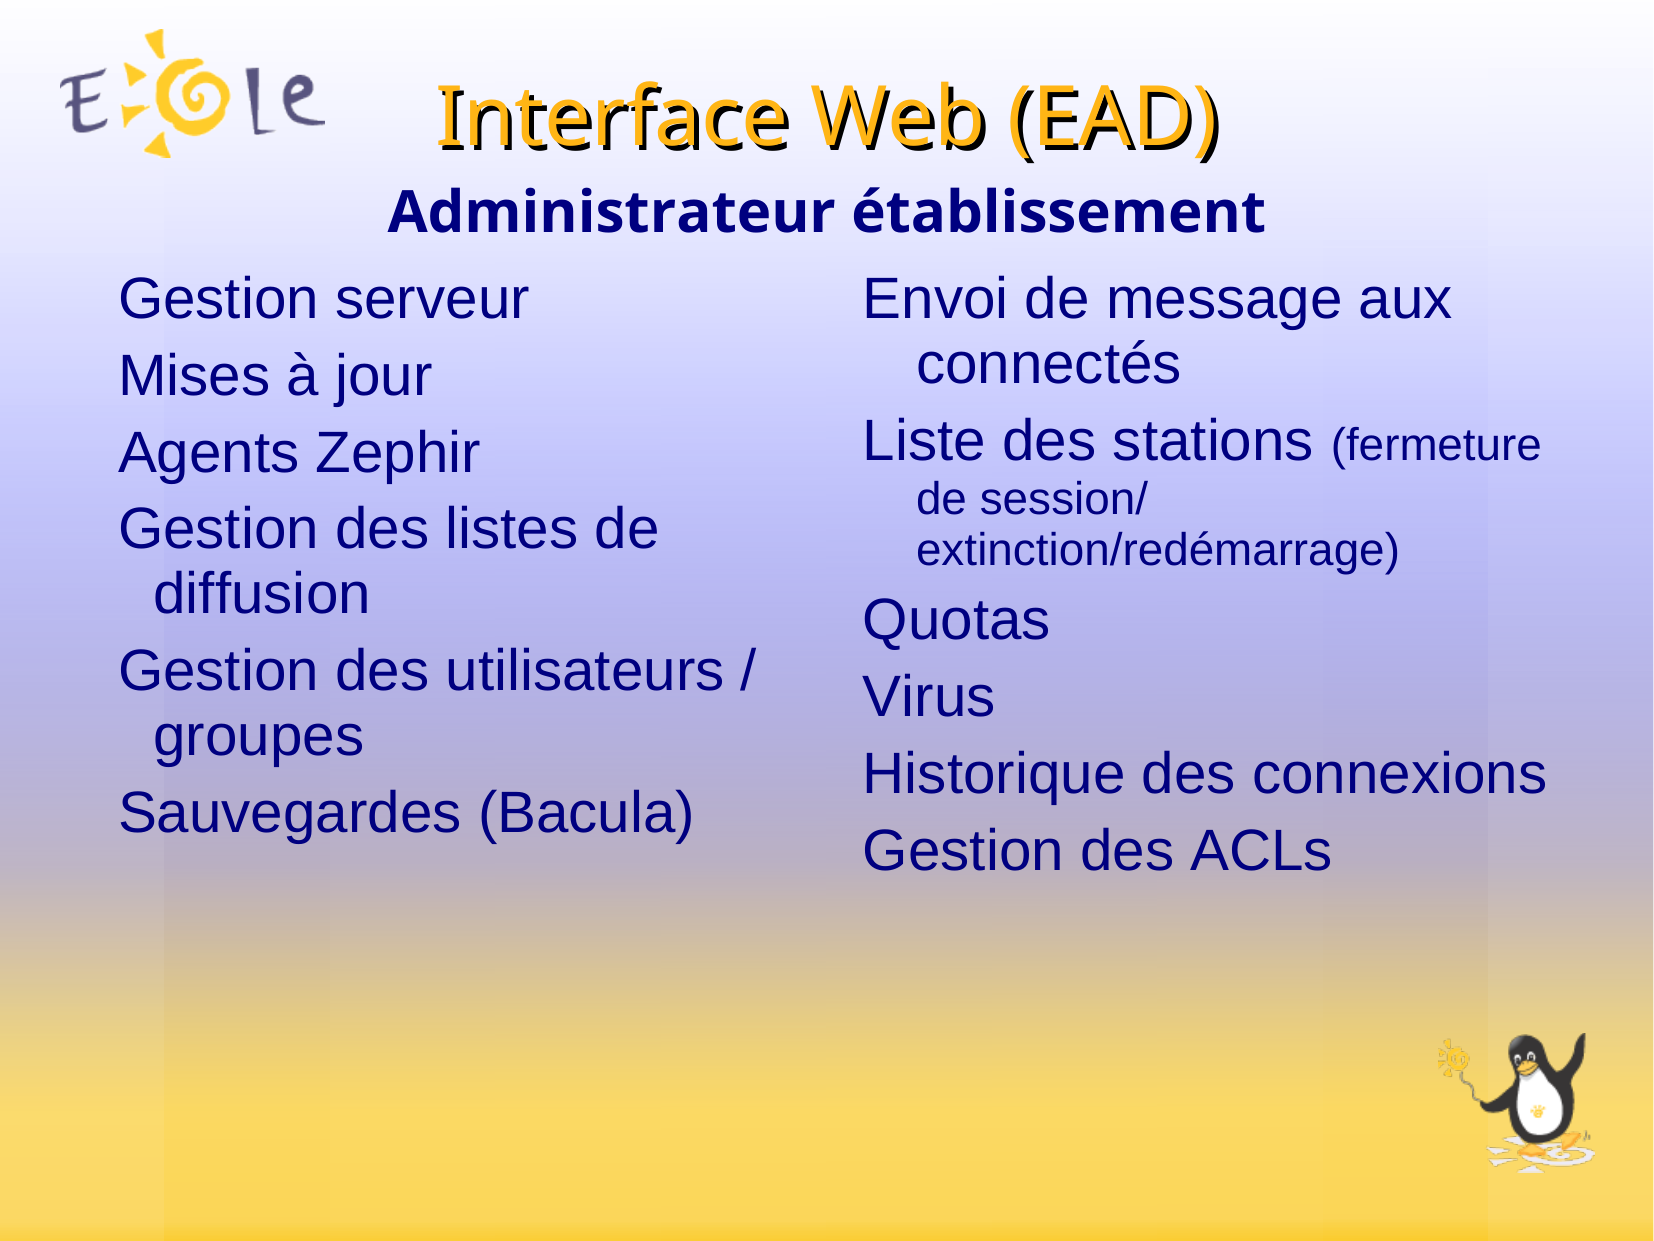

# Interface Web (EAD) Administrateur établissement
Gestion serveur
Mises à jour
Agents Zephir
Gestion des listes de diffusion
Gestion des utilisateurs / groupes
Sauvegardes (Bacula)
Envoi de message aux connectés
Liste des stations (fermeture de session/ extinction/redémarrage)
Quotas
Virus
Historique des connexions
Gestion des ACLs